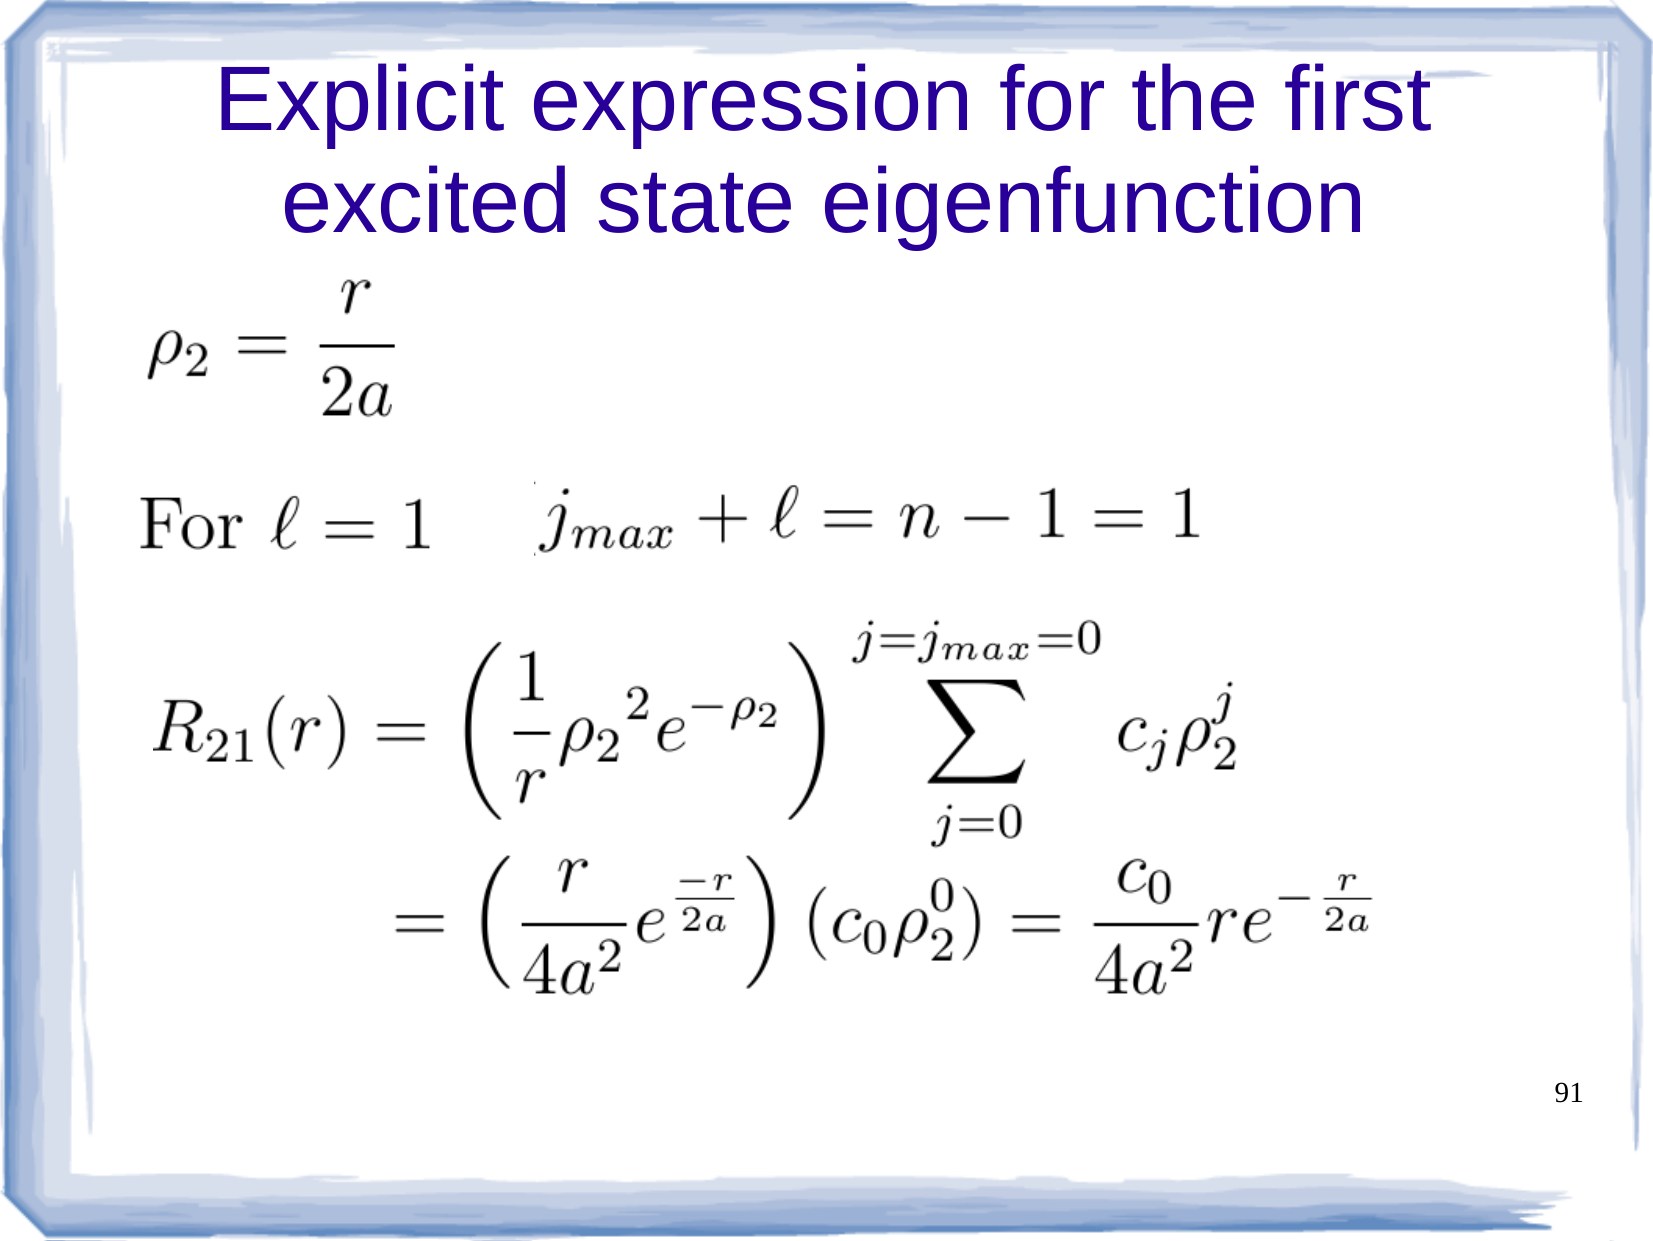

# Explicit expression for the first excited state eigenfunction
91